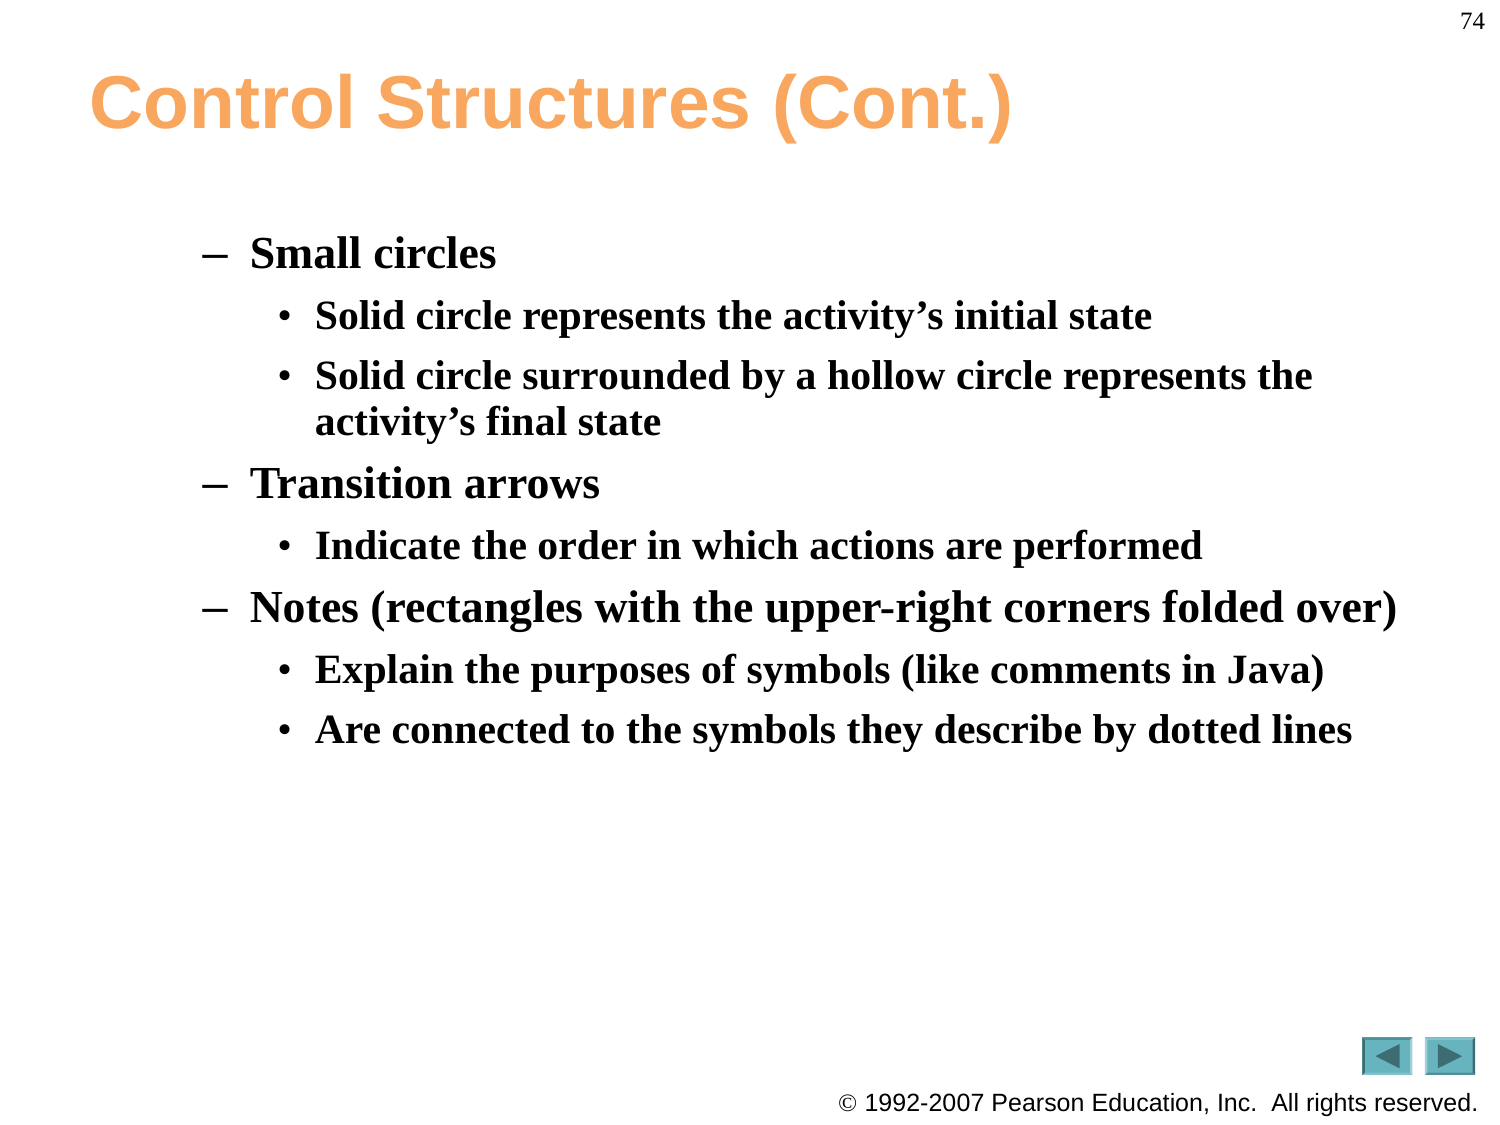

74
# Control Structures (Cont.)
Small circles
Solid circle represents the activity’s initial state
Solid circle surrounded by a hollow circle represents the activity’s final state
Transition arrows
Indicate the order in which actions are performed
Notes (rectangles with the upper-right corners folded over)
Explain the purposes of symbols (like comments in Java)
Are connected to the symbols they describe by dotted lines